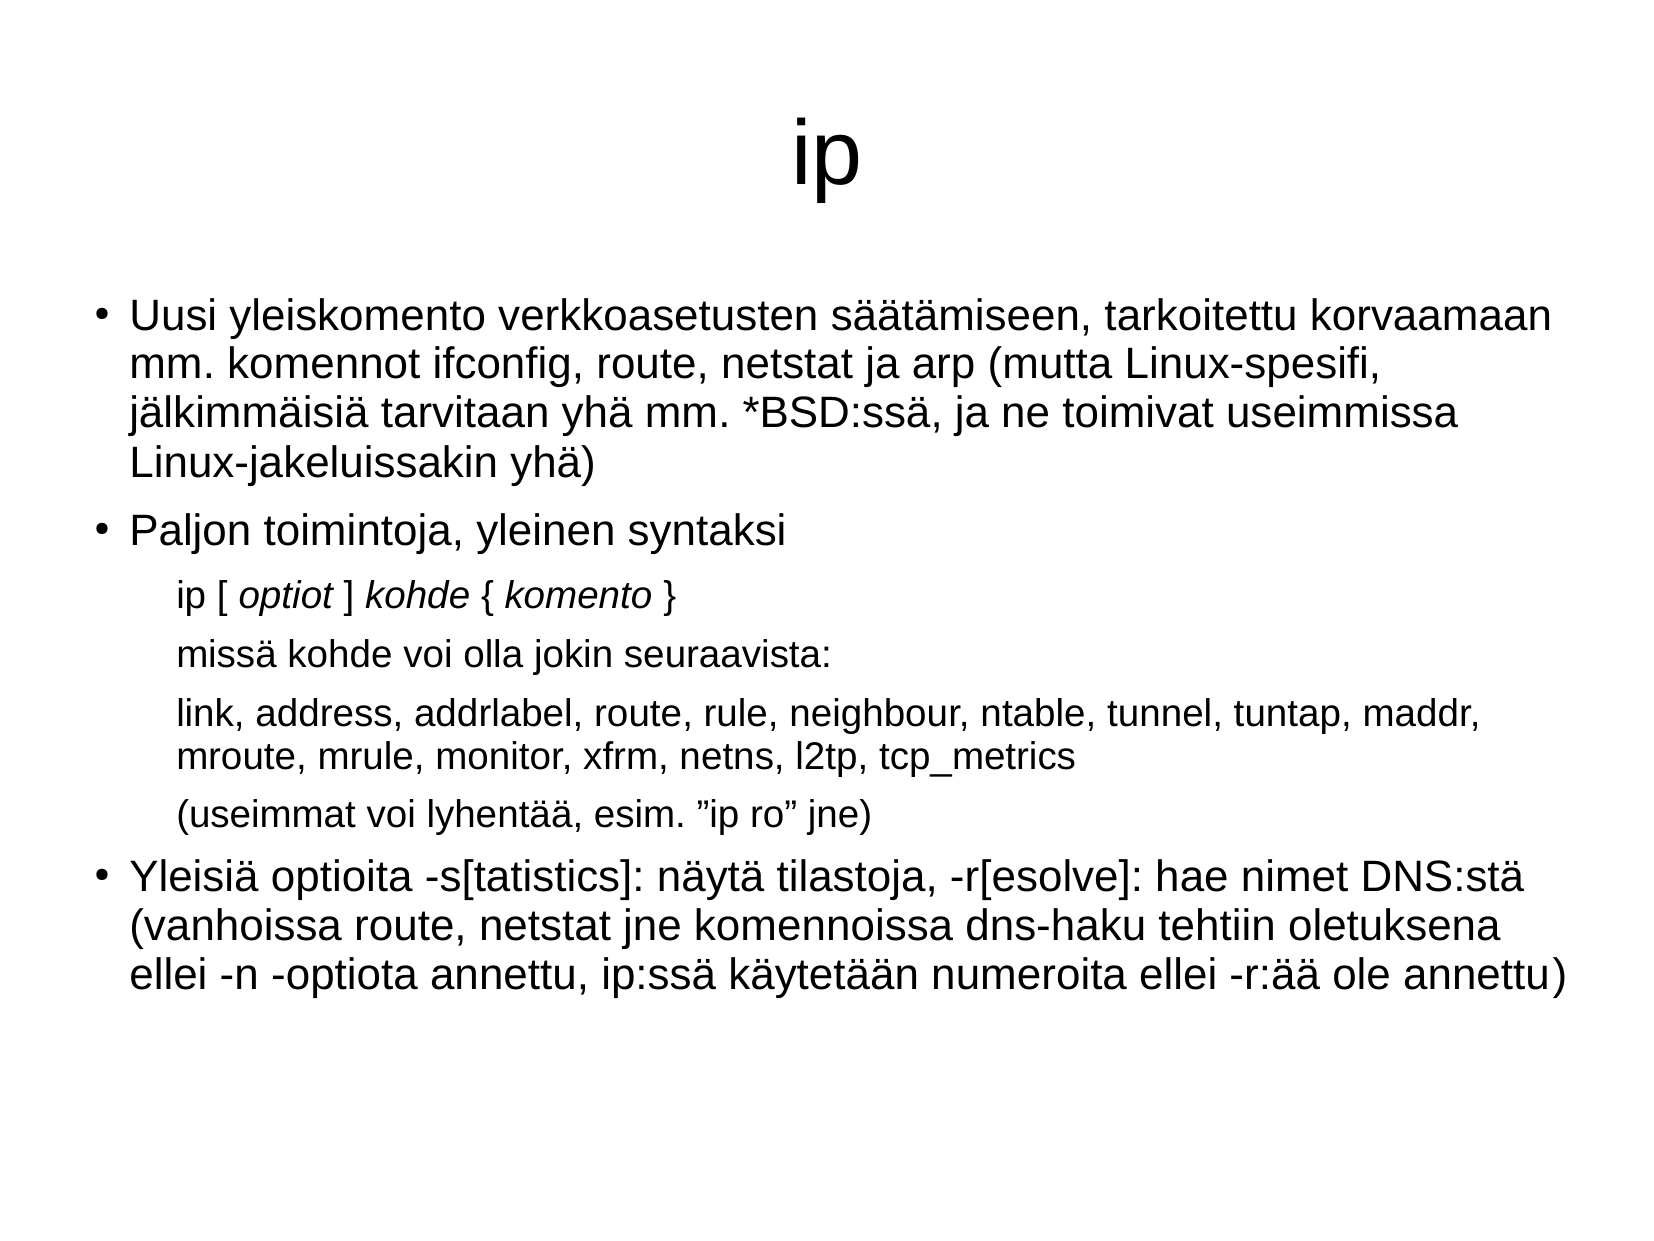

# ip
Uusi yleiskomento verkkoasetusten säätämiseen, tarkoitettu korvaamaan mm. komennot ifconfig, route, netstat ja arp (mutta Linux-spesifi, jälkimmäisiä tarvitaan yhä mm. *BSD:ssä, ja ne toimivat useimmissa Linux-jakeluissakin yhä)
Paljon toimintoja, yleinen syntaksi
ip [ optiot ] kohde { komento }
missä kohde voi olla jokin seuraavista:
link, address, addrlabel, route, rule, neighbour, ntable, tunnel, tuntap, maddr, mroute, mrule, monitor, xfrm, netns, l2tp, tcp_metrics
(useimmat voi lyhentää, esim. ”ip ro” jne)
Yleisiä optioita -s[tatistics]: näytä tilastoja, -r[esolve]: hae nimet DNS:stä (vanhoissa route, netstat jne komennoissa dns-haku tehtiin oletuksena ellei -n -optiota annettu, ip:ssä käytetään numeroita ellei -r:ää ole annettu)